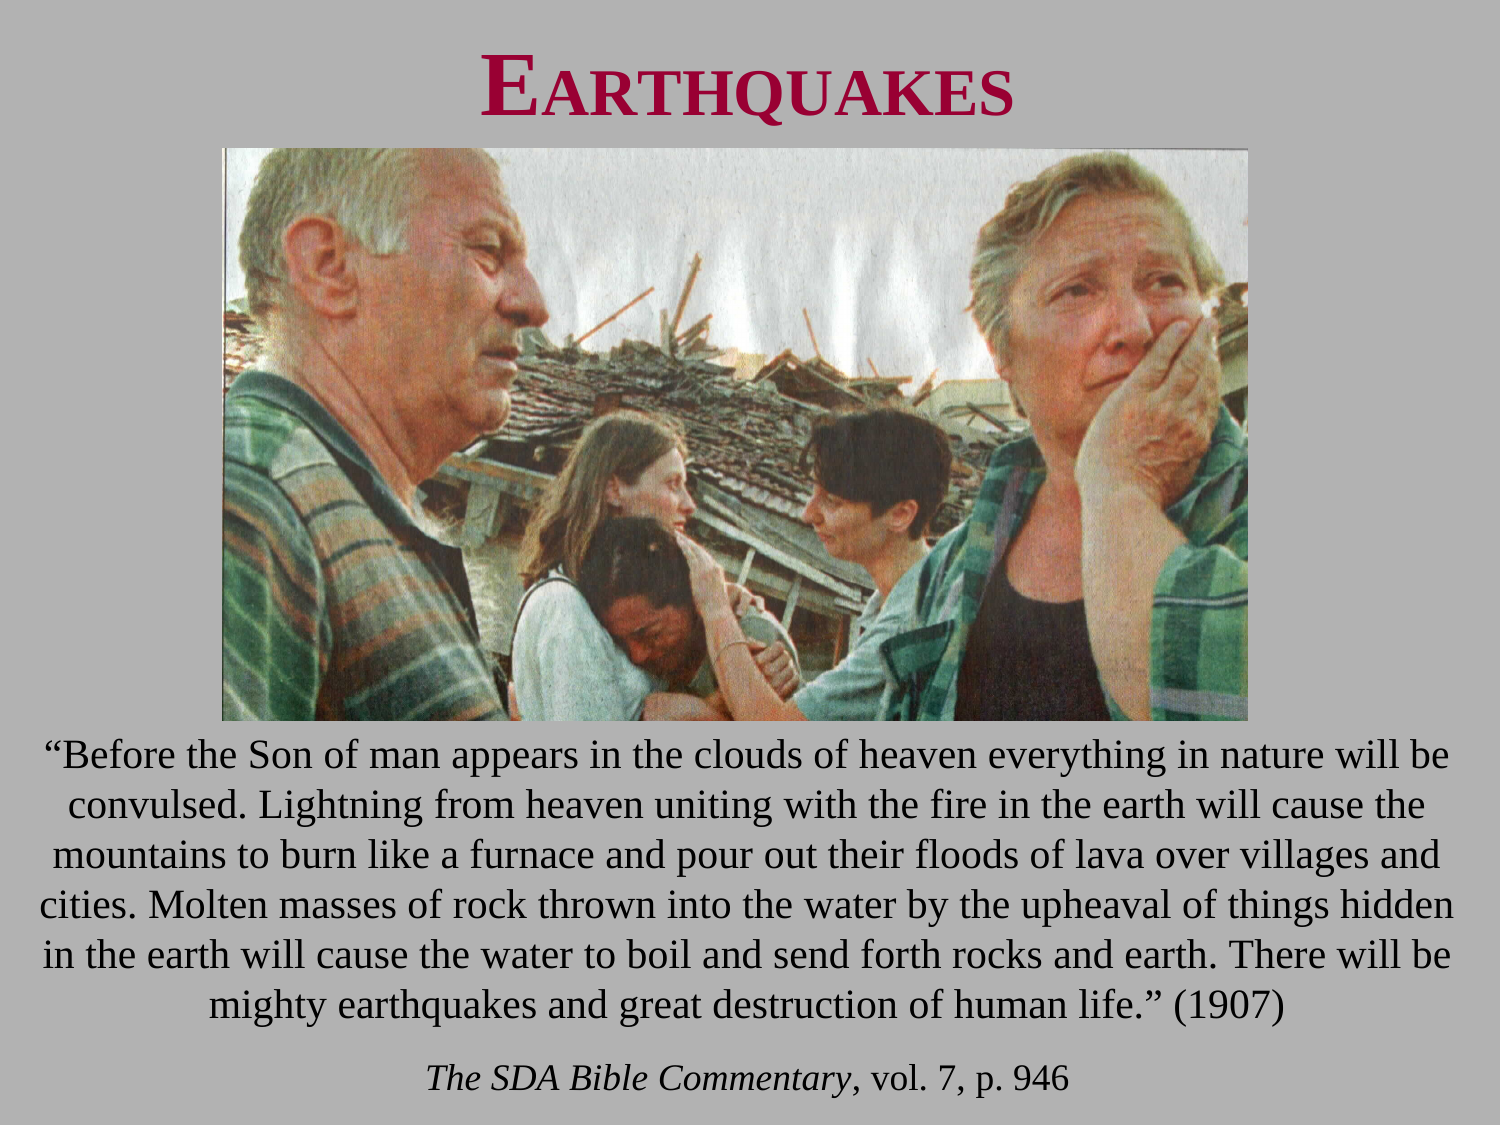

EARTHQUAKES
“Before the Son of man appears in the clouds of heaven everything in nature will be convulsed. Lightning from heaven uniting with the fire in the earth will cause the mountains to burn like a furnace and pour out their floods of lava over villages and cities. Molten masses of rock thrown into the water by the upheaval of things hidden in the earth will cause the water to boil and send forth rocks and earth. There will be mighty earthquakes and great destruction of human life.” (1907)
The SDA Bible Commentary, vol. 7, p. 946